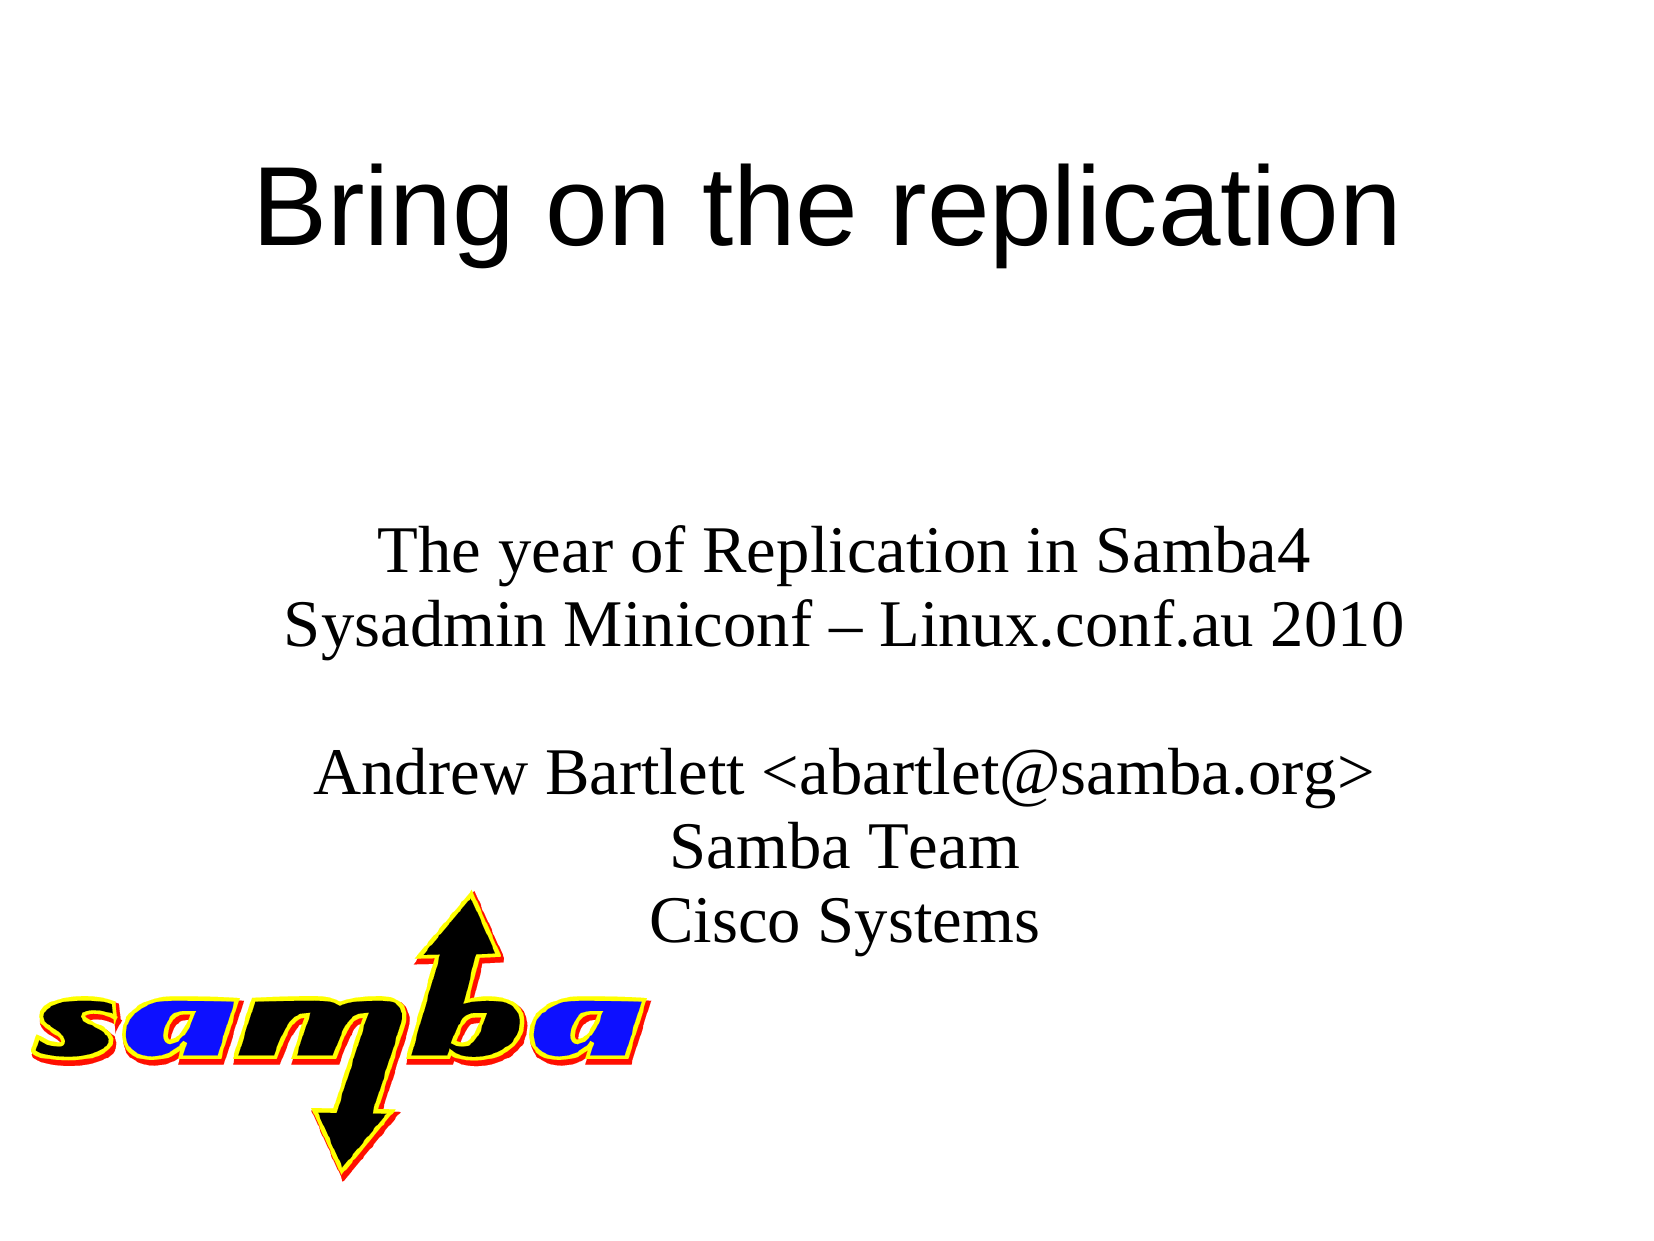

# Bring on the replication
The year of Replication in Samba4
Sysadmin Miniconf – Linux.conf.au 2010
Andrew Bartlett <abartlet@samba.org>
Samba Team
Cisco Systems